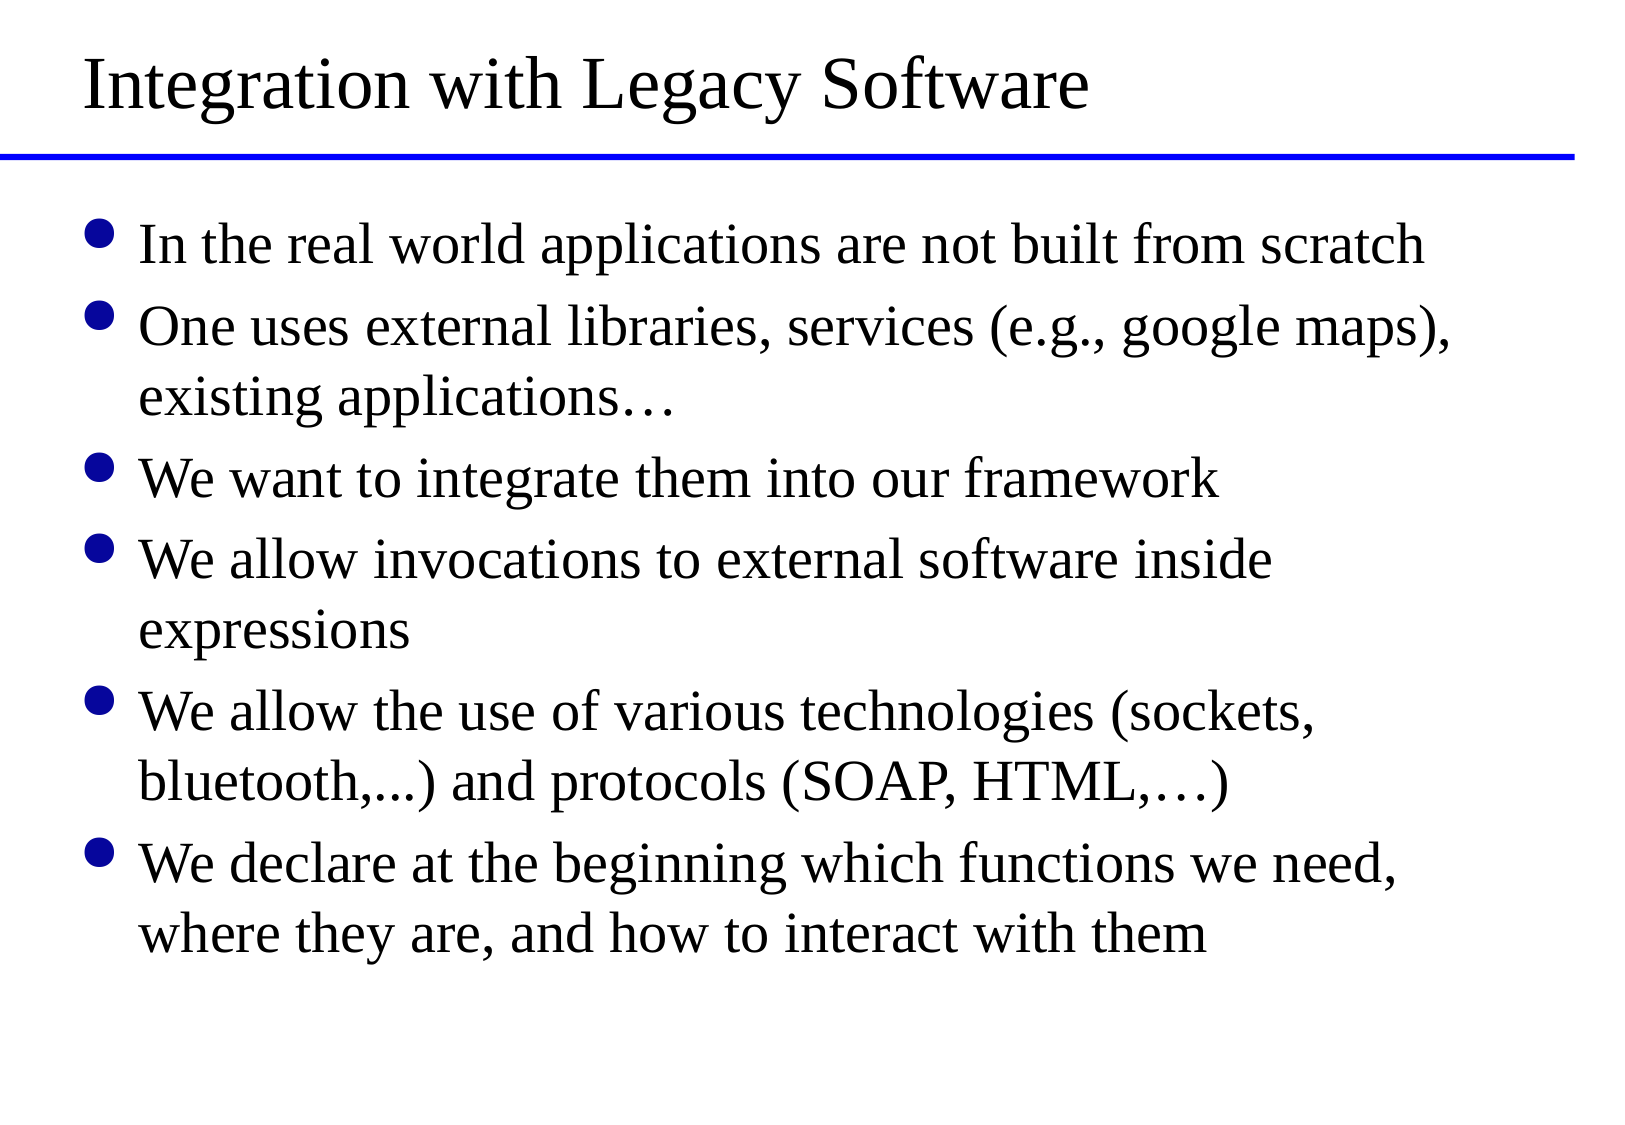

# Integration with Legacy Software
In the real world applications are not built from scratch
One uses external libraries, services (e.g., google maps), existing applications…
We want to integrate them into our framework
We allow invocations to external software inside expressions
We allow the use of various technologies (sockets, bluetooth,...) and protocols (SOAP, HTML,…)
We declare at the beginning which functions we need, where they are, and how to interact with them